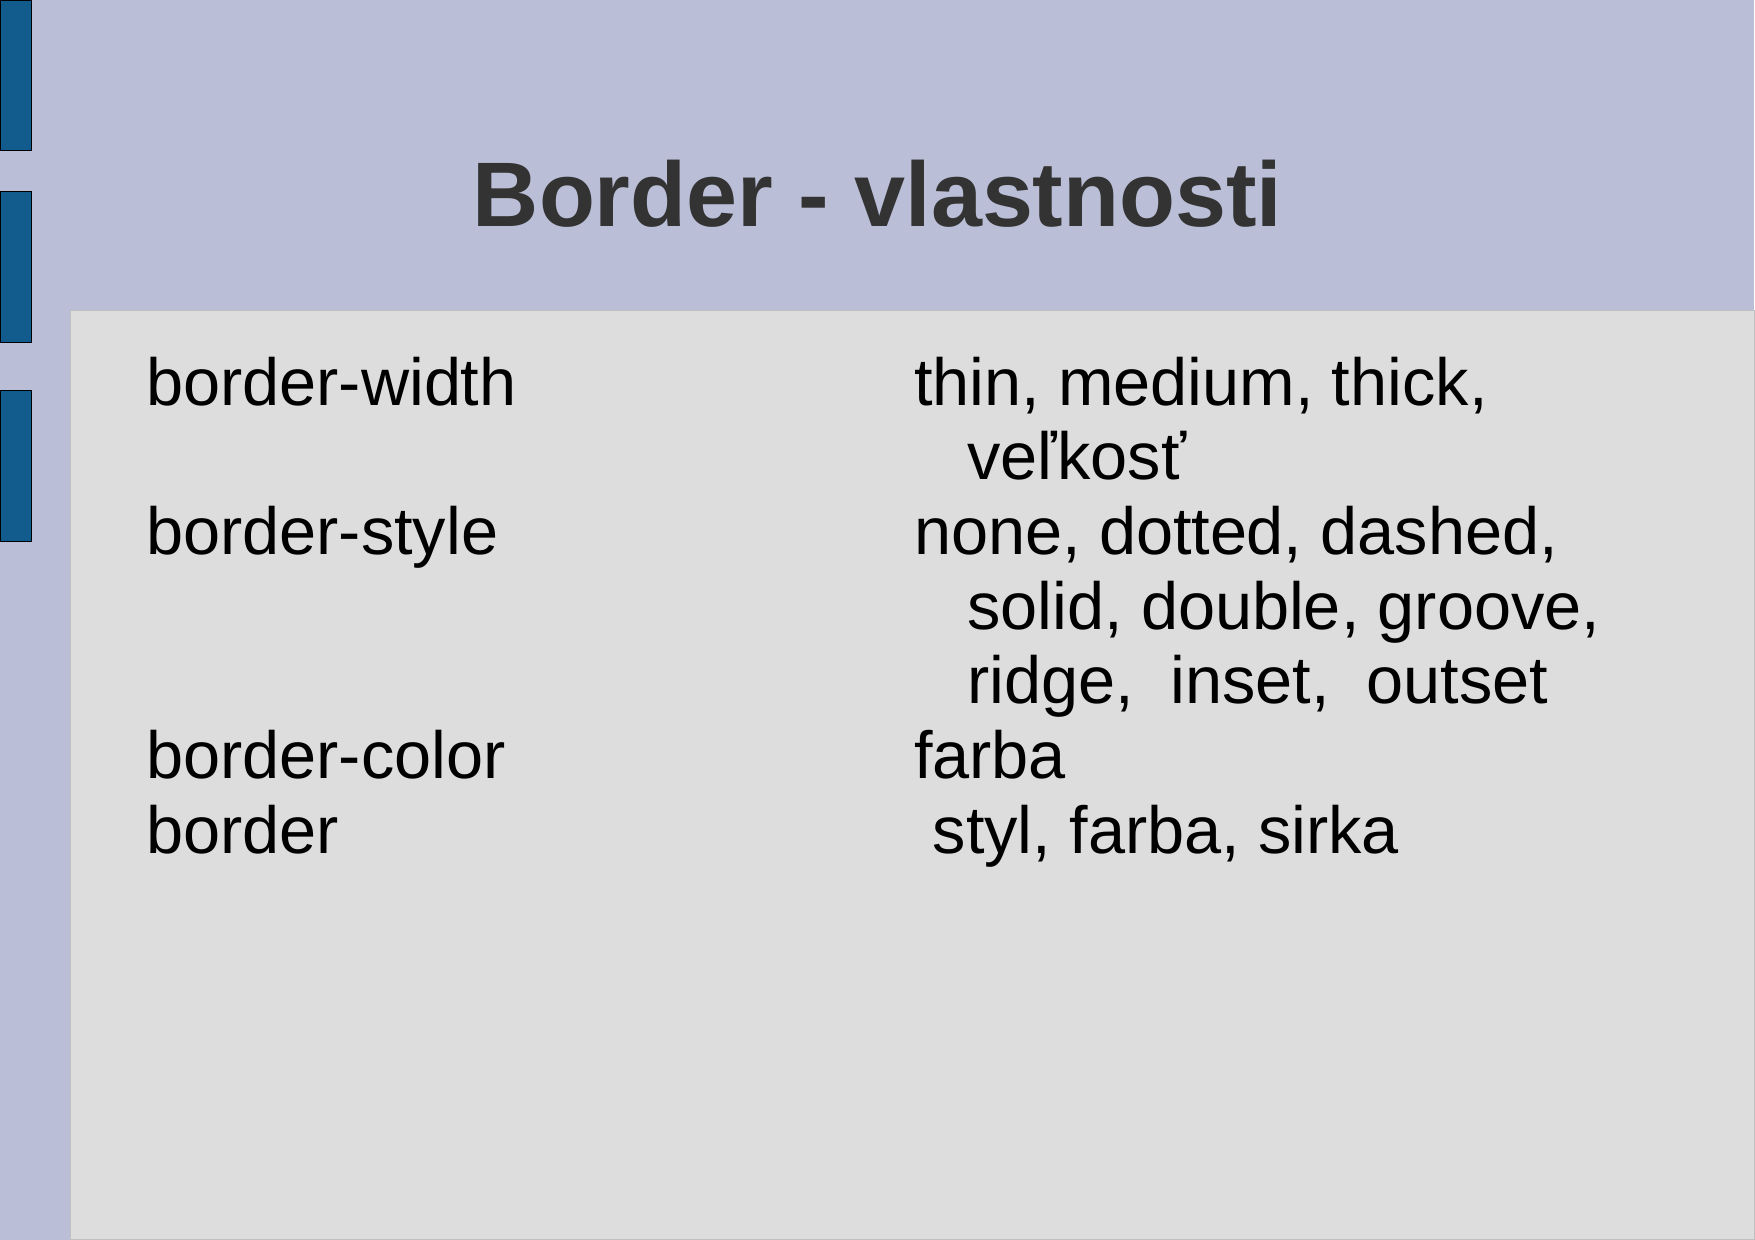

# Border - vlastnosti
border-width
border-style
border-color
border
thin, medium, thick, veľkosť
none, dotted, dashed, solid, double, groove, ridge, inset, outset
farba
 styl, farba, sirka